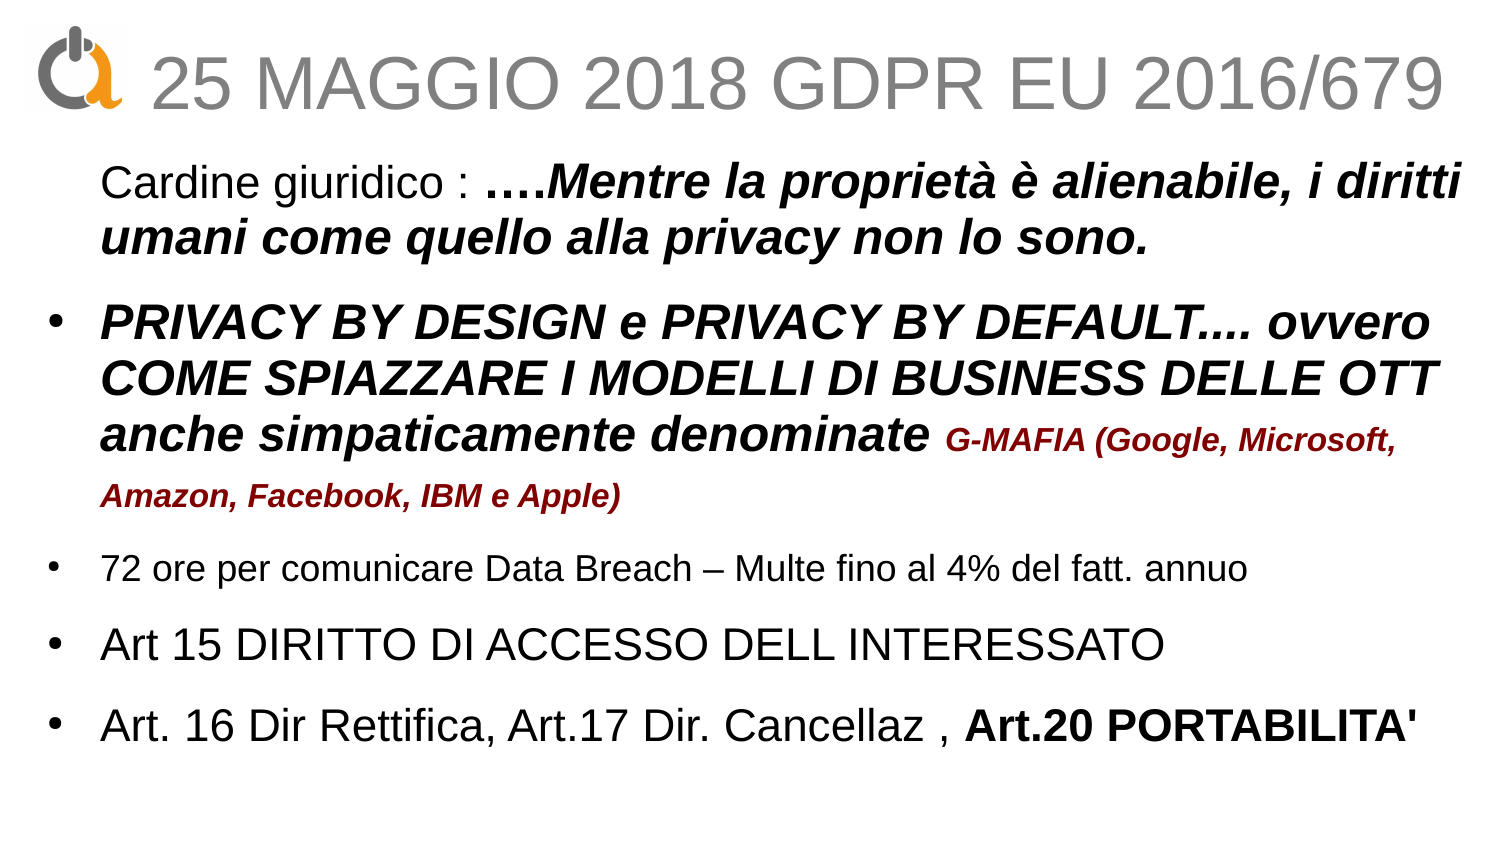

# 25 MAGGIO 2018 GDPR EU 2016/679
Cardine giuridico : ….Mentre la proprietà è alienabile, i diritti umani come quello alla privacy non lo sono.
PRIVACY BY DESIGN e PRIVACY BY DEFAULT.... ovvero COME SPIAZZARE I MODELLI DI BUSINESS DELLE OTT anche simpaticamente denominate G-MAFIA (Google, Microsoft, Amazon, Facebook, IBM e Apple)
72 ore per comunicare Data Breach – Multe fino al 4% del fatt. annuo
Art 15 DIRITTO DI ACCESSO DELL INTERESSATO
Art. 16 Dir Rettifica, Art.17 Dir. Cancellaz , Art.20 PORTABILITA'